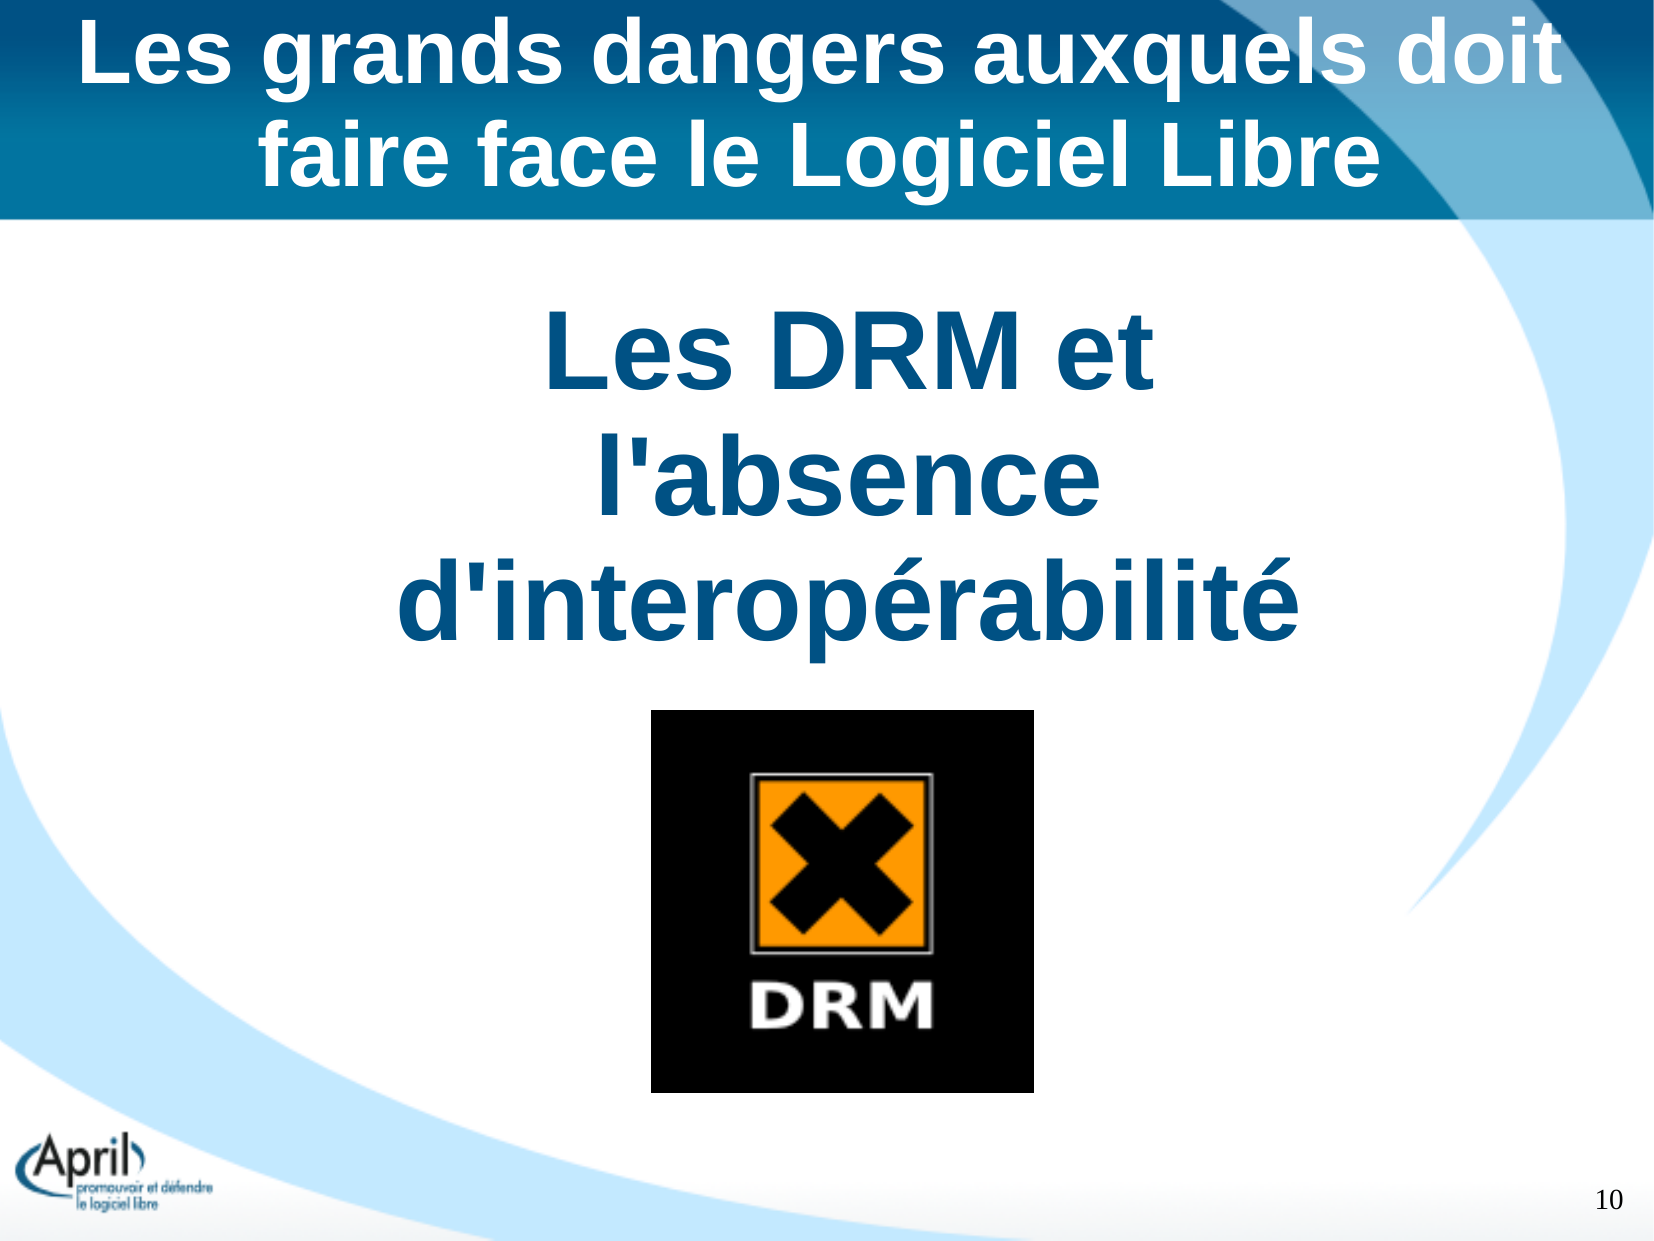

# Les grands dangers auxquels doit faire face le Logiciel Libre
Les DRM et l'absence d'interopérabilité
10